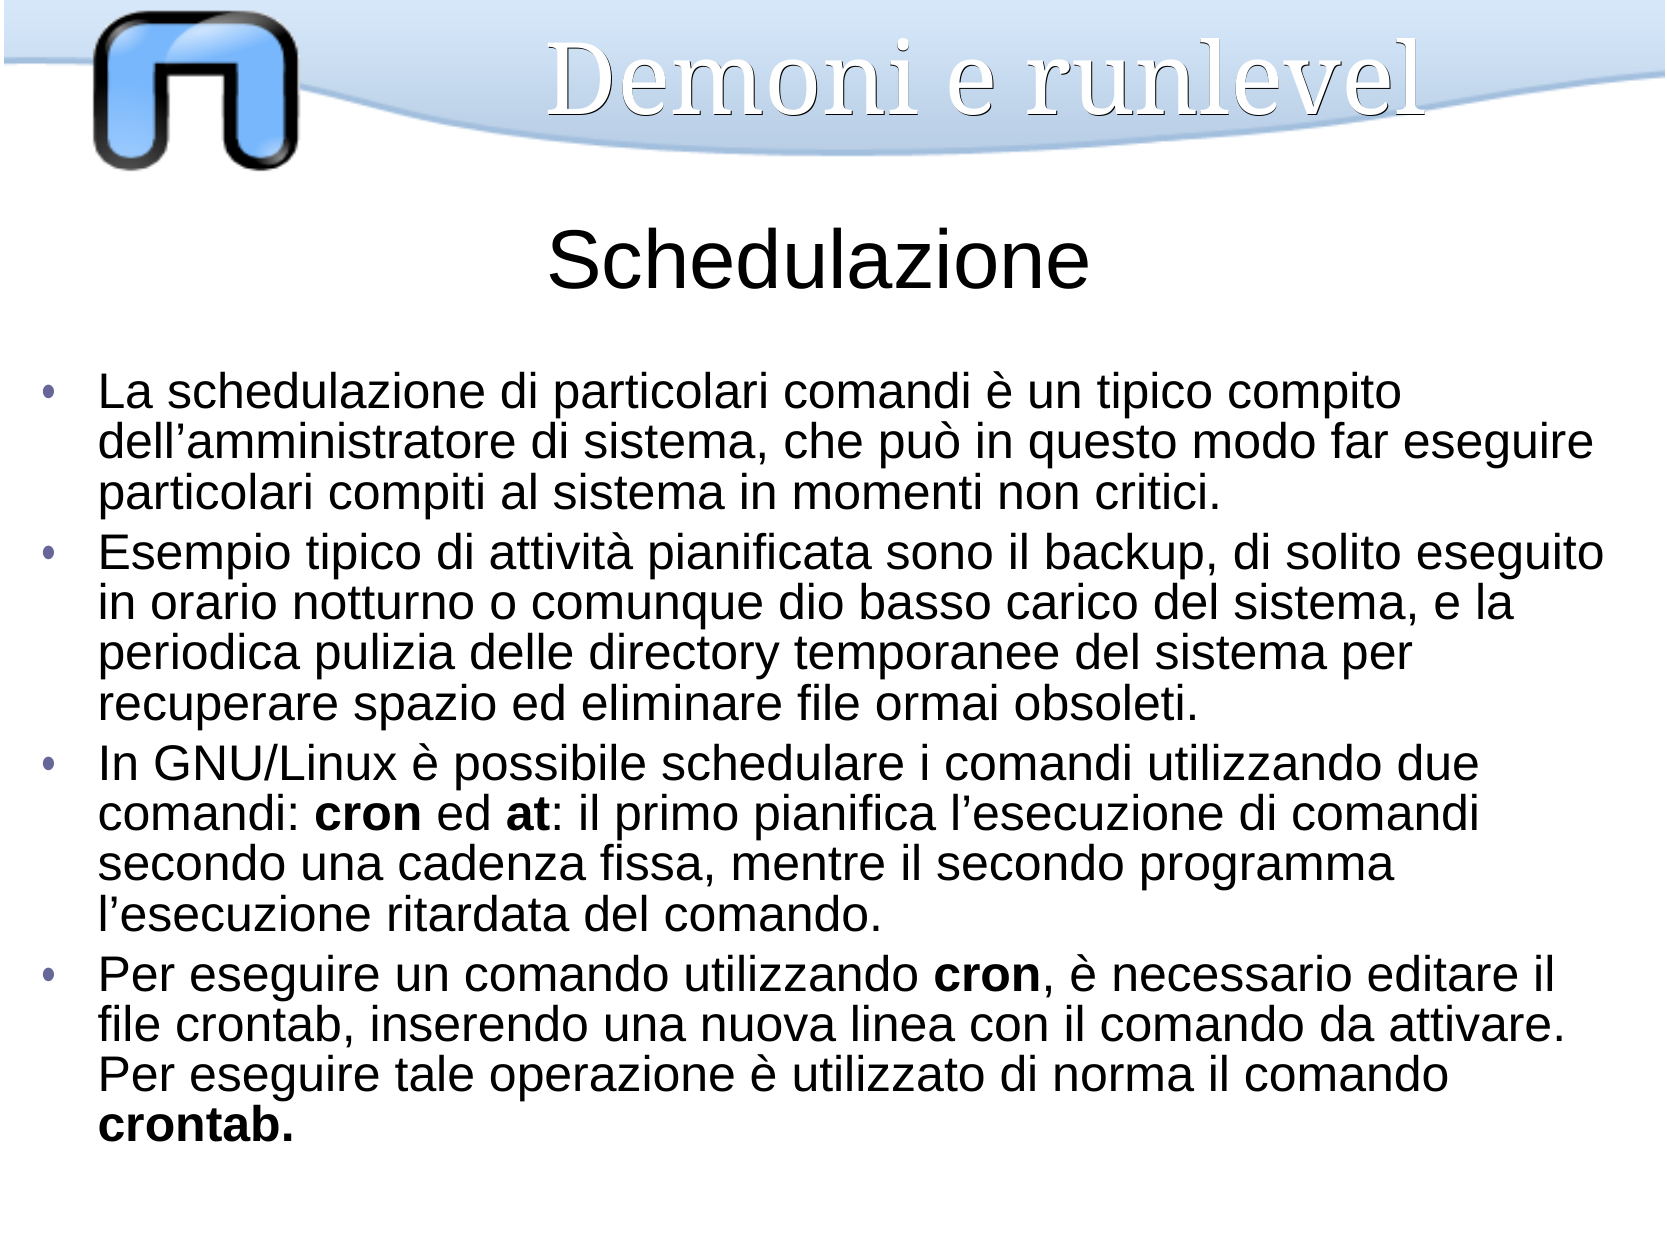

Demoni e runlevel
# Schedulazione
La schedulazione di particolari comandi è un tipico compito dell’amministratore di sistema, che può in questo modo far eseguire particolari compiti al sistema in momenti non critici.
Esempio tipico di attività pianificata sono il backup, di solito eseguito in orario notturno o comunque dio basso carico del sistema, e la periodica pulizia delle directory temporanee del sistema per recuperare spazio ed eliminare file ormai obsoleti.
In GNU/Linux è possibile schedulare i comandi utilizzando due comandi: cron ed at: il primo pianifica l’esecuzione di comandi secondo una cadenza fissa, mentre il secondo programma l’esecuzione ritardata del comando.
Per eseguire un comando utilizzando cron, è necessario editare il file crontab, inserendo una nuova linea con il comando da attivare. Per eseguire tale operazione è utilizzato di norma il comando crontab.